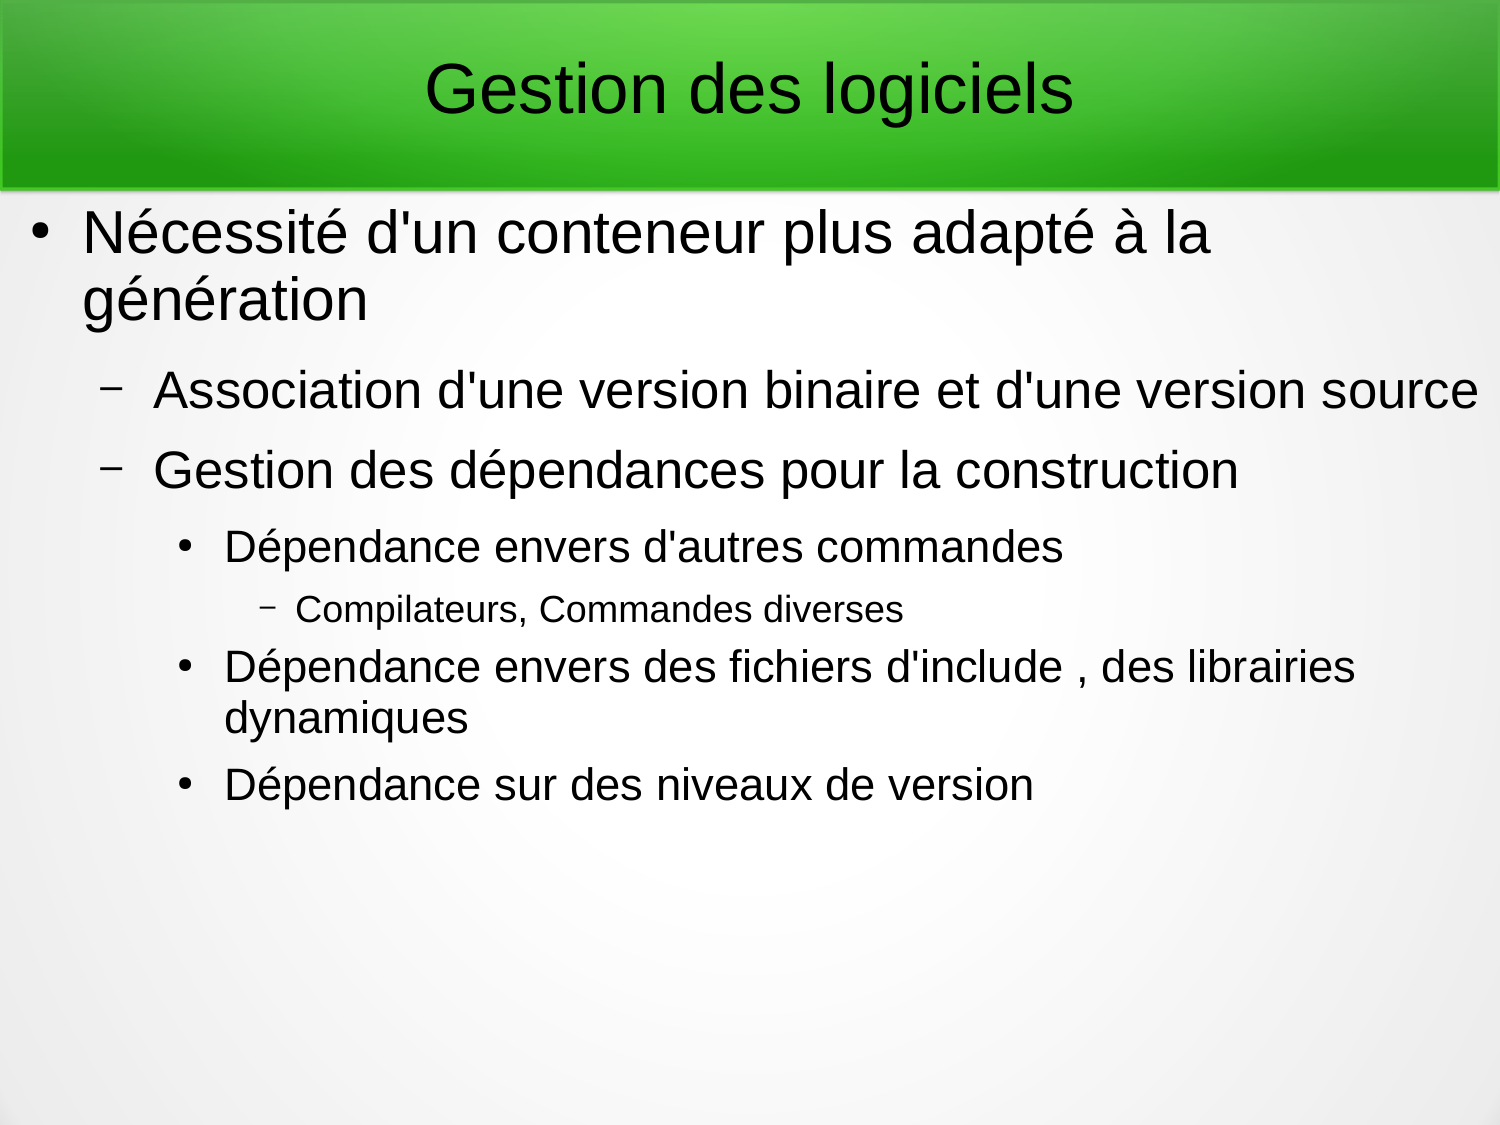

# Gestion des logiciels
Nécessité d'un conteneur plus adapté à la génération
Association d'une version binaire et d'une version source
Gestion des dépendances pour la construction
Dépendance envers d'autres commandes
Compilateurs, Commandes diverses
Dépendance envers des fichiers d'include , des librairies dynamiques
Dépendance sur des niveaux de version